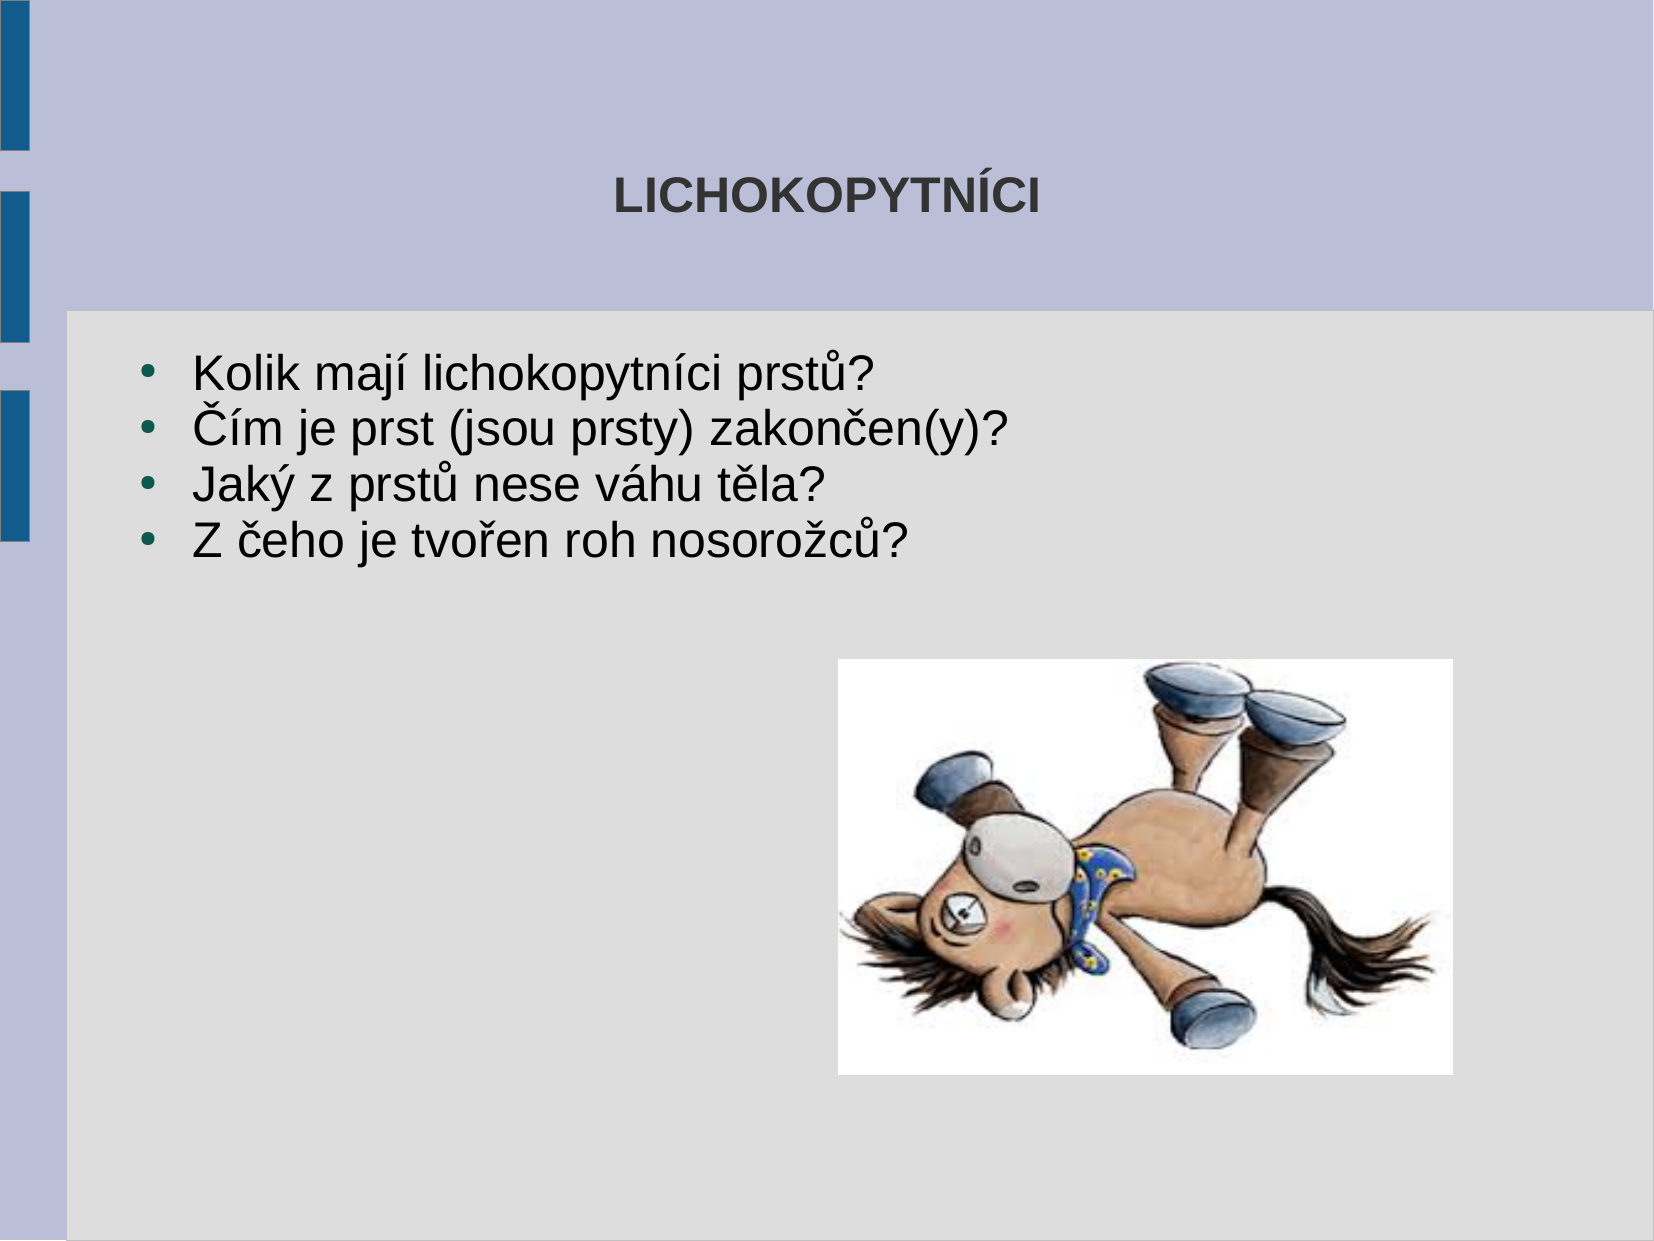

# LICHOKOPYTNÍCI
Kolik mají lichokopytníci prstů?
Čím je prst (jsou prsty) zakončen(y)?
Jaký z prstů nese váhu těla?
Z čeho je tvořen roh nosorožců?